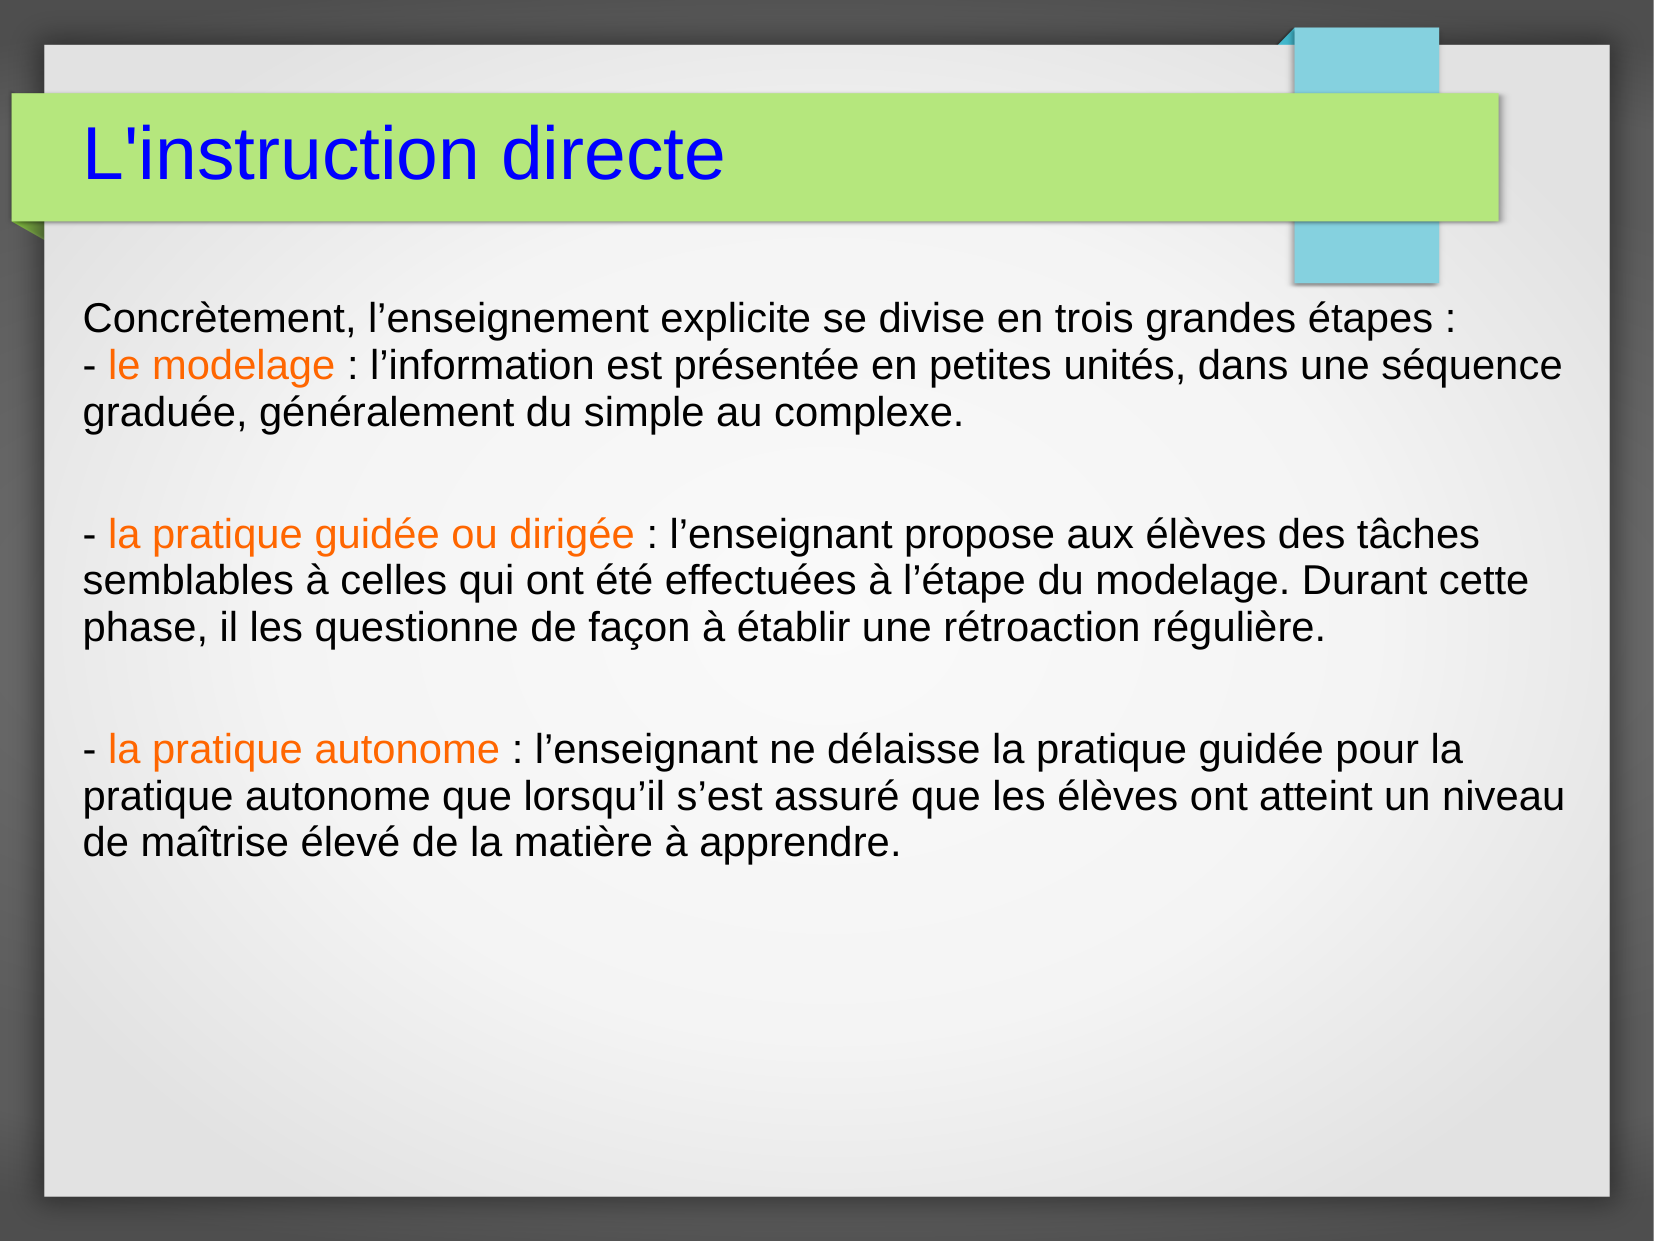

# L'instruction directe
Concrètement, l’enseignement explicite se divise en trois grandes étapes :
- le modelage : l’information est présentée en petites unités, dans une séquence graduée, généralement du simple au complexe.
- la pratique guidée ou dirigée : l’enseignant propose aux élèves des tâches semblables à celles qui ont été effectuées à l’étape du modelage. Durant cette phase, il les questionne de façon à établir une rétroaction régulière.
- la pratique autonome : l’enseignant ne délaisse la pratique guidée pour la pratique autonome que lorsqu’il s’est assuré que les élèves ont atteint un niveau de maîtrise élevé de la matière à apprendre.